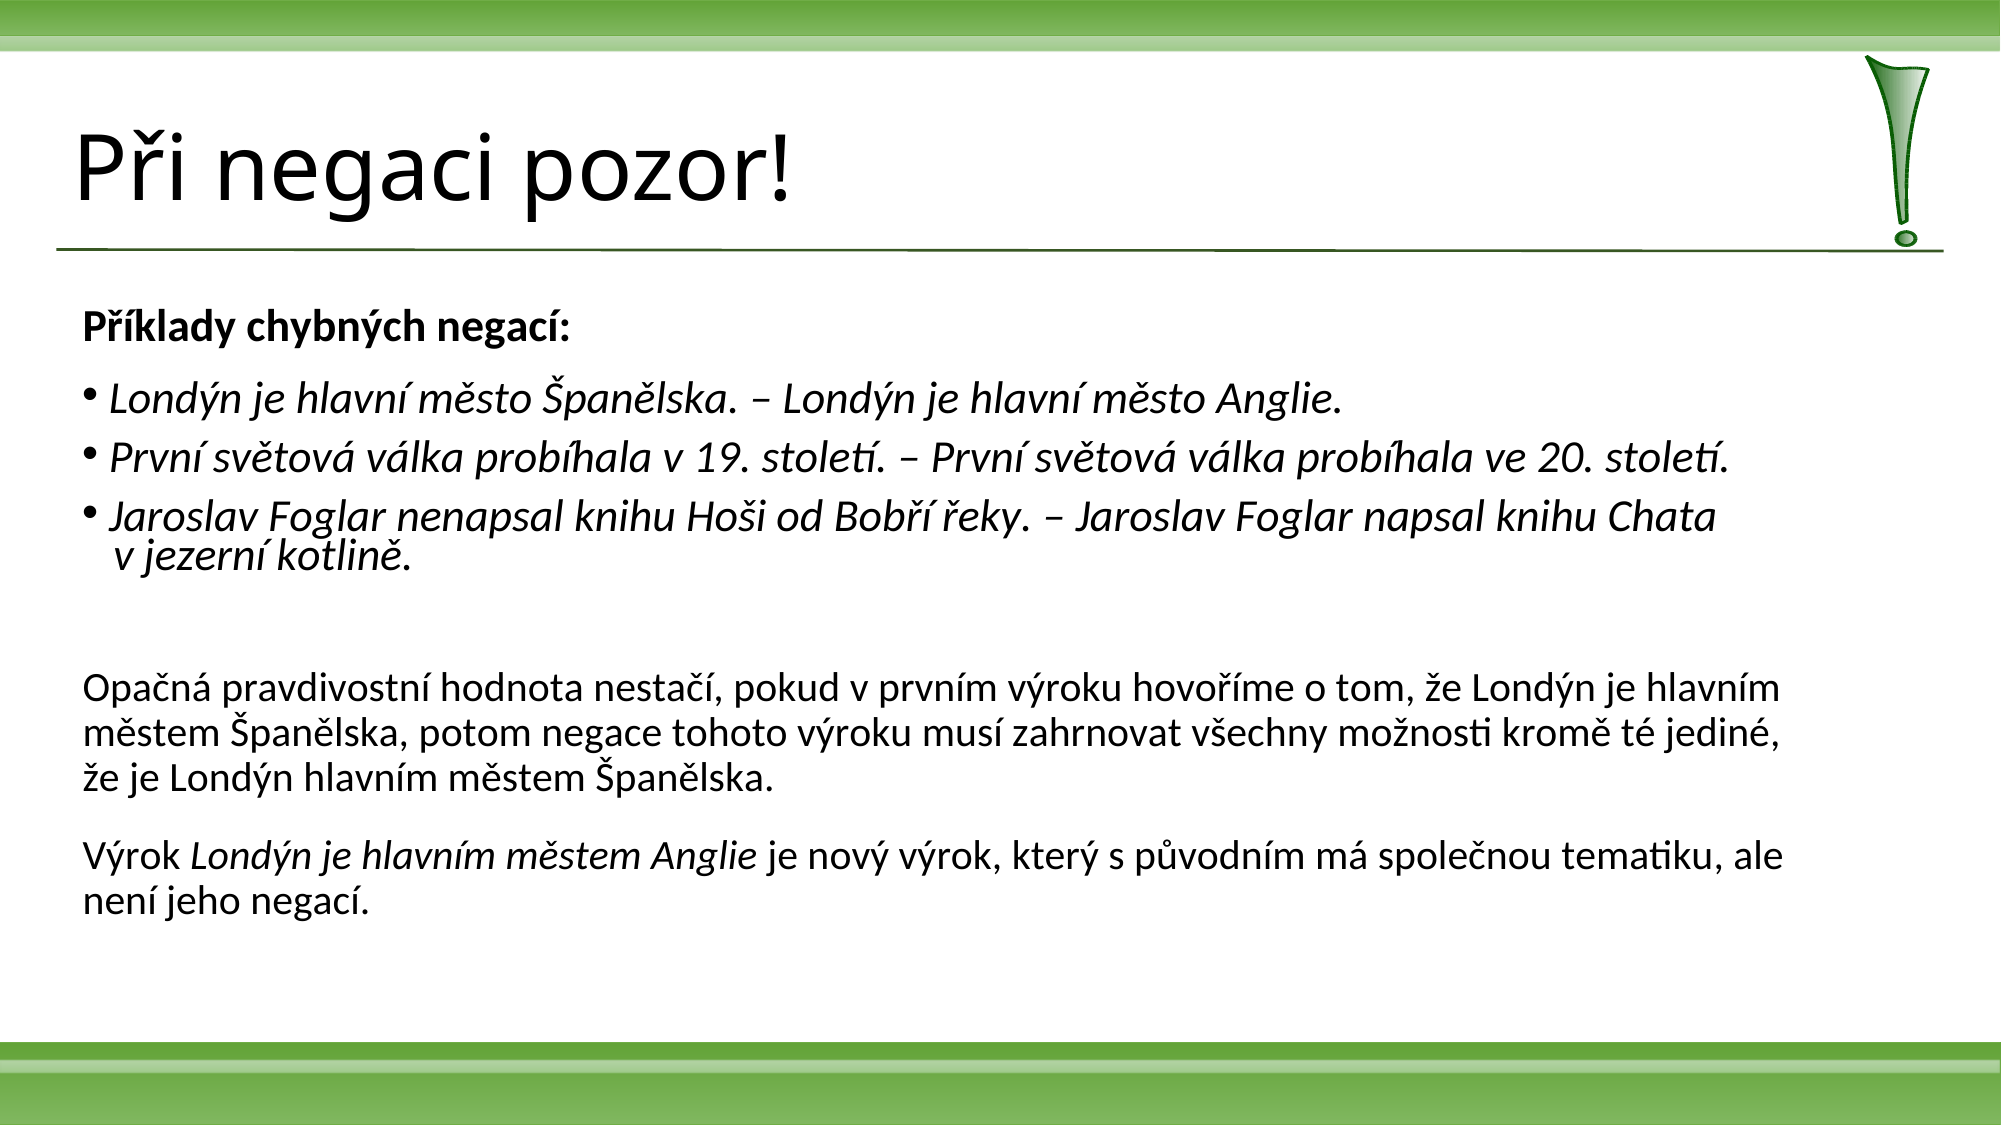

# Při negaci pozor!
Příklady chybných negací:
 Londýn je hlavní město Španělska. – Londýn je hlavní město Anglie.
 První světová válka probíhala v 19. století. – První světová válka probíhala ve 20. století.
 Jaroslav Foglar nenapsal knihu Hoši od Bobří řeky. – Jaroslav Foglar napsal knihu Chata
 v jezerní kotlině.
Opačná pravdivostní hodnota nestačí, pokud v prvním výroku hovoříme o tom, že Londýn je hlavním městem Španělska, potom negace tohoto výroku musí zahrnovat všechny možnosti kromě té jediné, že je Londýn hlavním městem Španělska.
Výrok Londýn je hlavním městem Anglie je nový výrok, který s původním má společnou tematiku, ale není jeho negací.